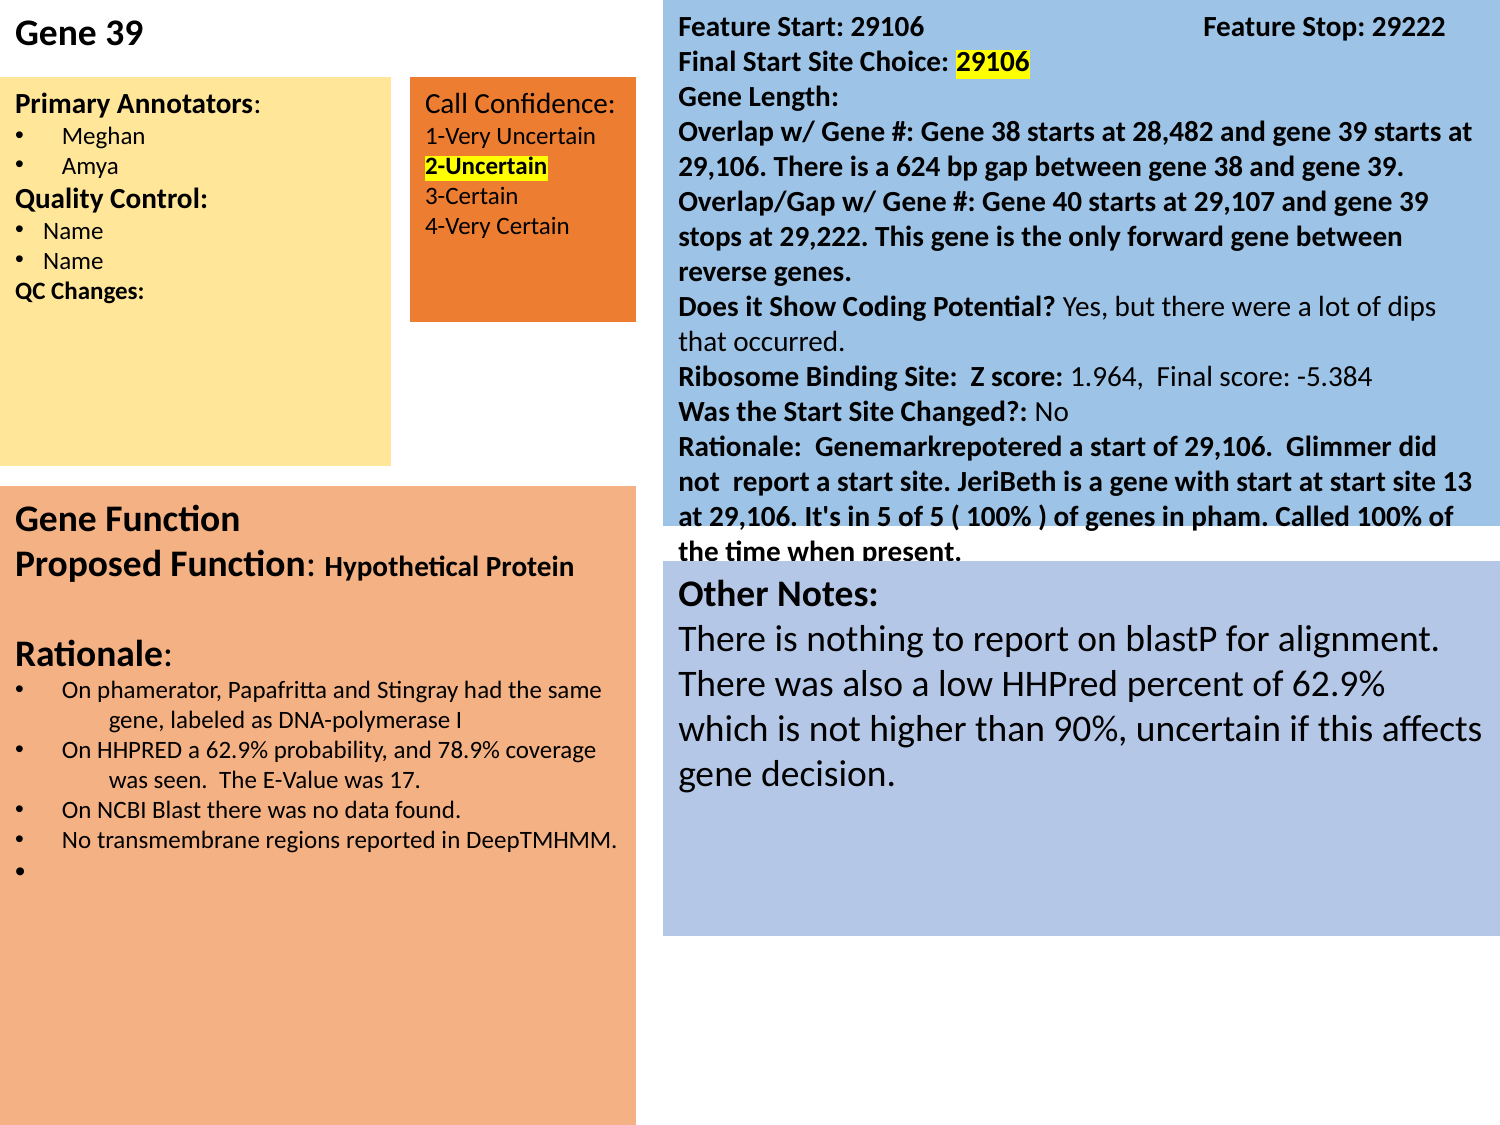

Gene 39
Feature Start: 29106 				Feature Stop: 29222
Final Start Site Choice: 29106
Gene Length:
Overlap w/ Gene #: Gene 38 starts at 28,482 and gene 39 starts at 29,106. There is a 624 bp gap between gene 38 and gene 39.
Overlap/Gap w/ Gene #: Gene 40 starts at 29,107 and gene 39 stops at 29,222. This gene is the only forward gene between reverse genes.
Does it Show Coding Potential? Yes, but there were a lot of dips that occurred.
Ribosome Binding Site: Z score: 1.964, Final score: -5.384
Was the Start Site Changed?: No
Rationale:  Genemarkrepotered a start of 29,106. Glimmer did not report a start site. JeriBeth is a gene with start at start site 13 at 29,106. It's in 5 of 5 ( 100% ) of genes in pham. Called 100% of the time when present.
Primary Annotators:
Meghan
Amya
Quality Control:
Name
Name
QC Changes:
Call Confidence:
1-Very Uncertain
2-Uncertain
3-Certain
4-Very Certain
Gene Function
Proposed Function: Hypothetical Protein
Rationale:
On phamerator, Papafritta and Stingray had the same gene, labeled as DNA-polymerase I
On HHPRED a 62.9% probability, and 78.9% coverage was seen. The E-Value was 17.
On NCBI Blast there was no data found.
No transmembrane regions reported in DeepTMHMM.
Other Notes:
There is nothing to report on blastP for alignment. There was also a low HHPred percent of 62.9% which is not higher than 90%, uncertain if this affects gene decision.